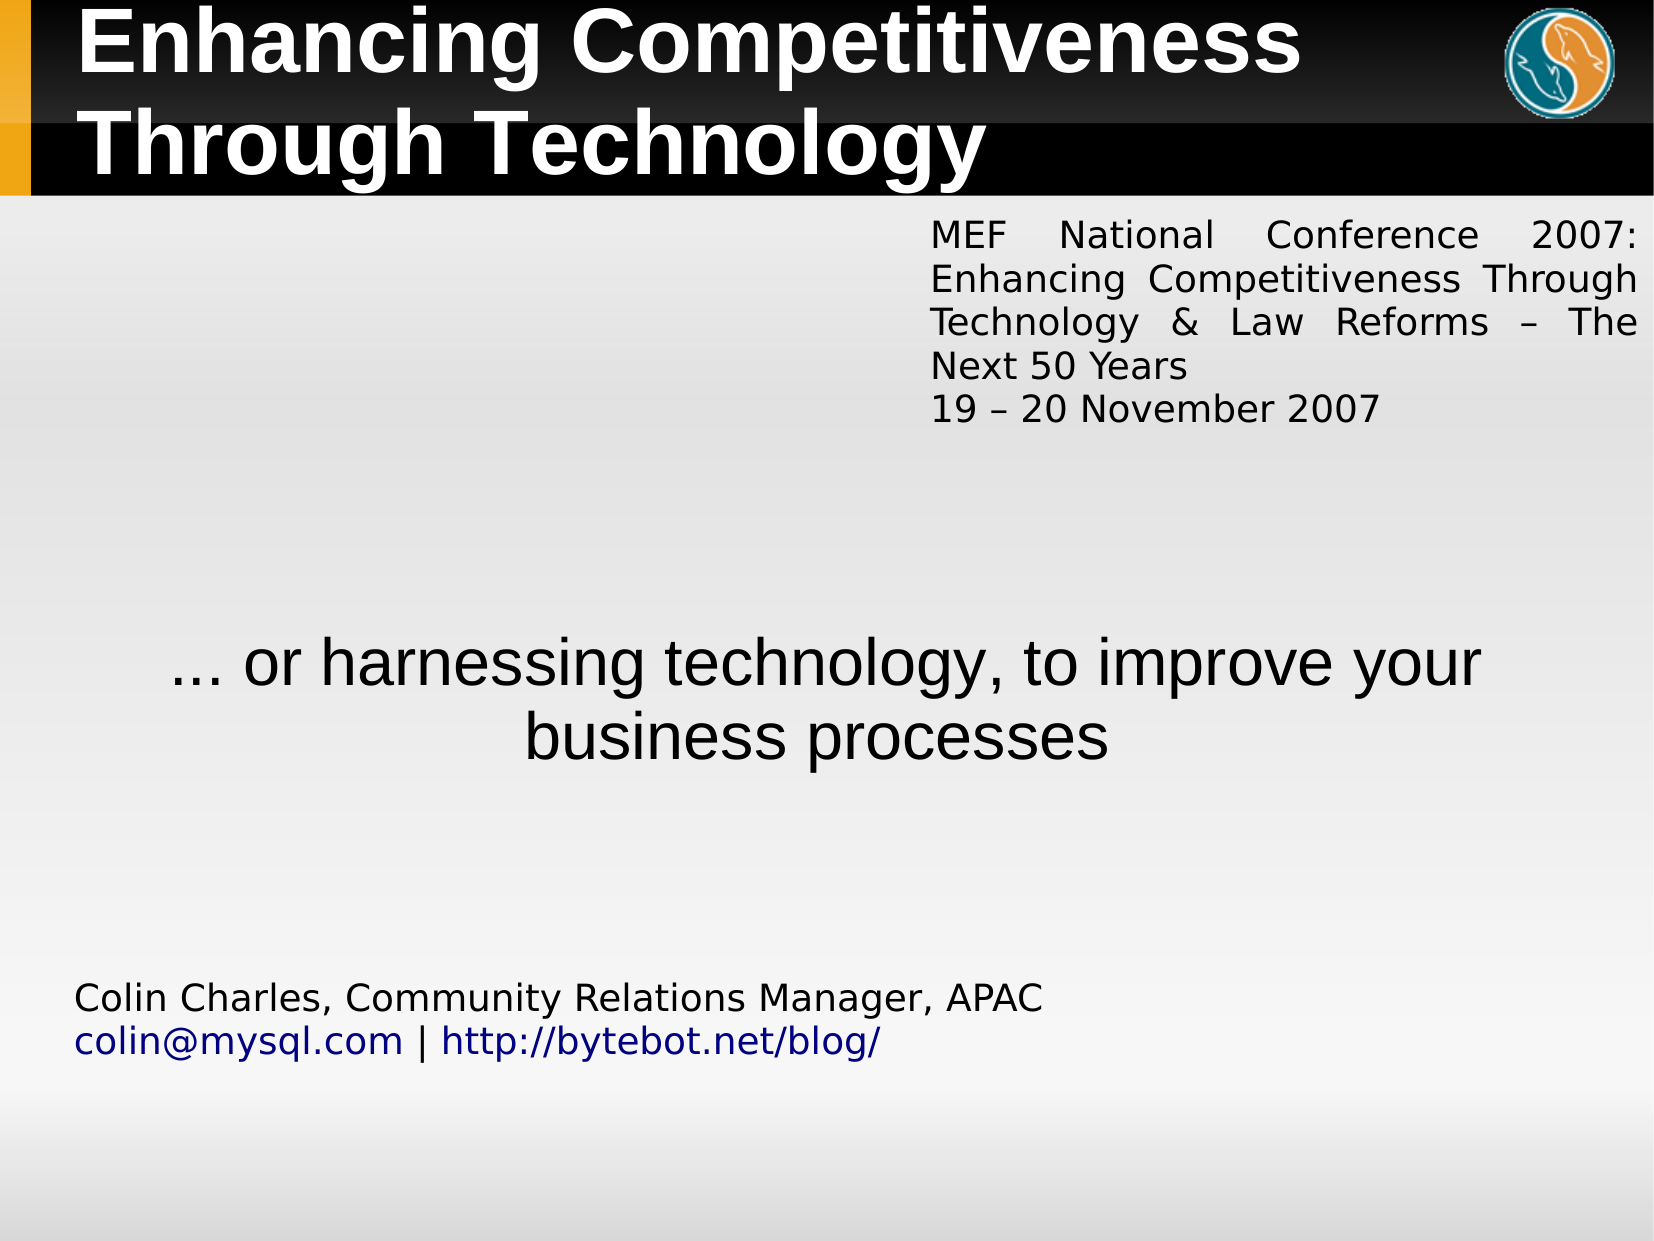

# Enhancing Competitiveness Through Technology
MEF National Conference 2007: Enhancing Competitiveness Through Technology & Law Reforms – The Next 50 Years
19 – 20 November 2007
... or harnessing technology, to improve your business processes
Colin Charles, Community Relations Manager, APAC
colin@mysql.com | http://bytebot.net/blog/